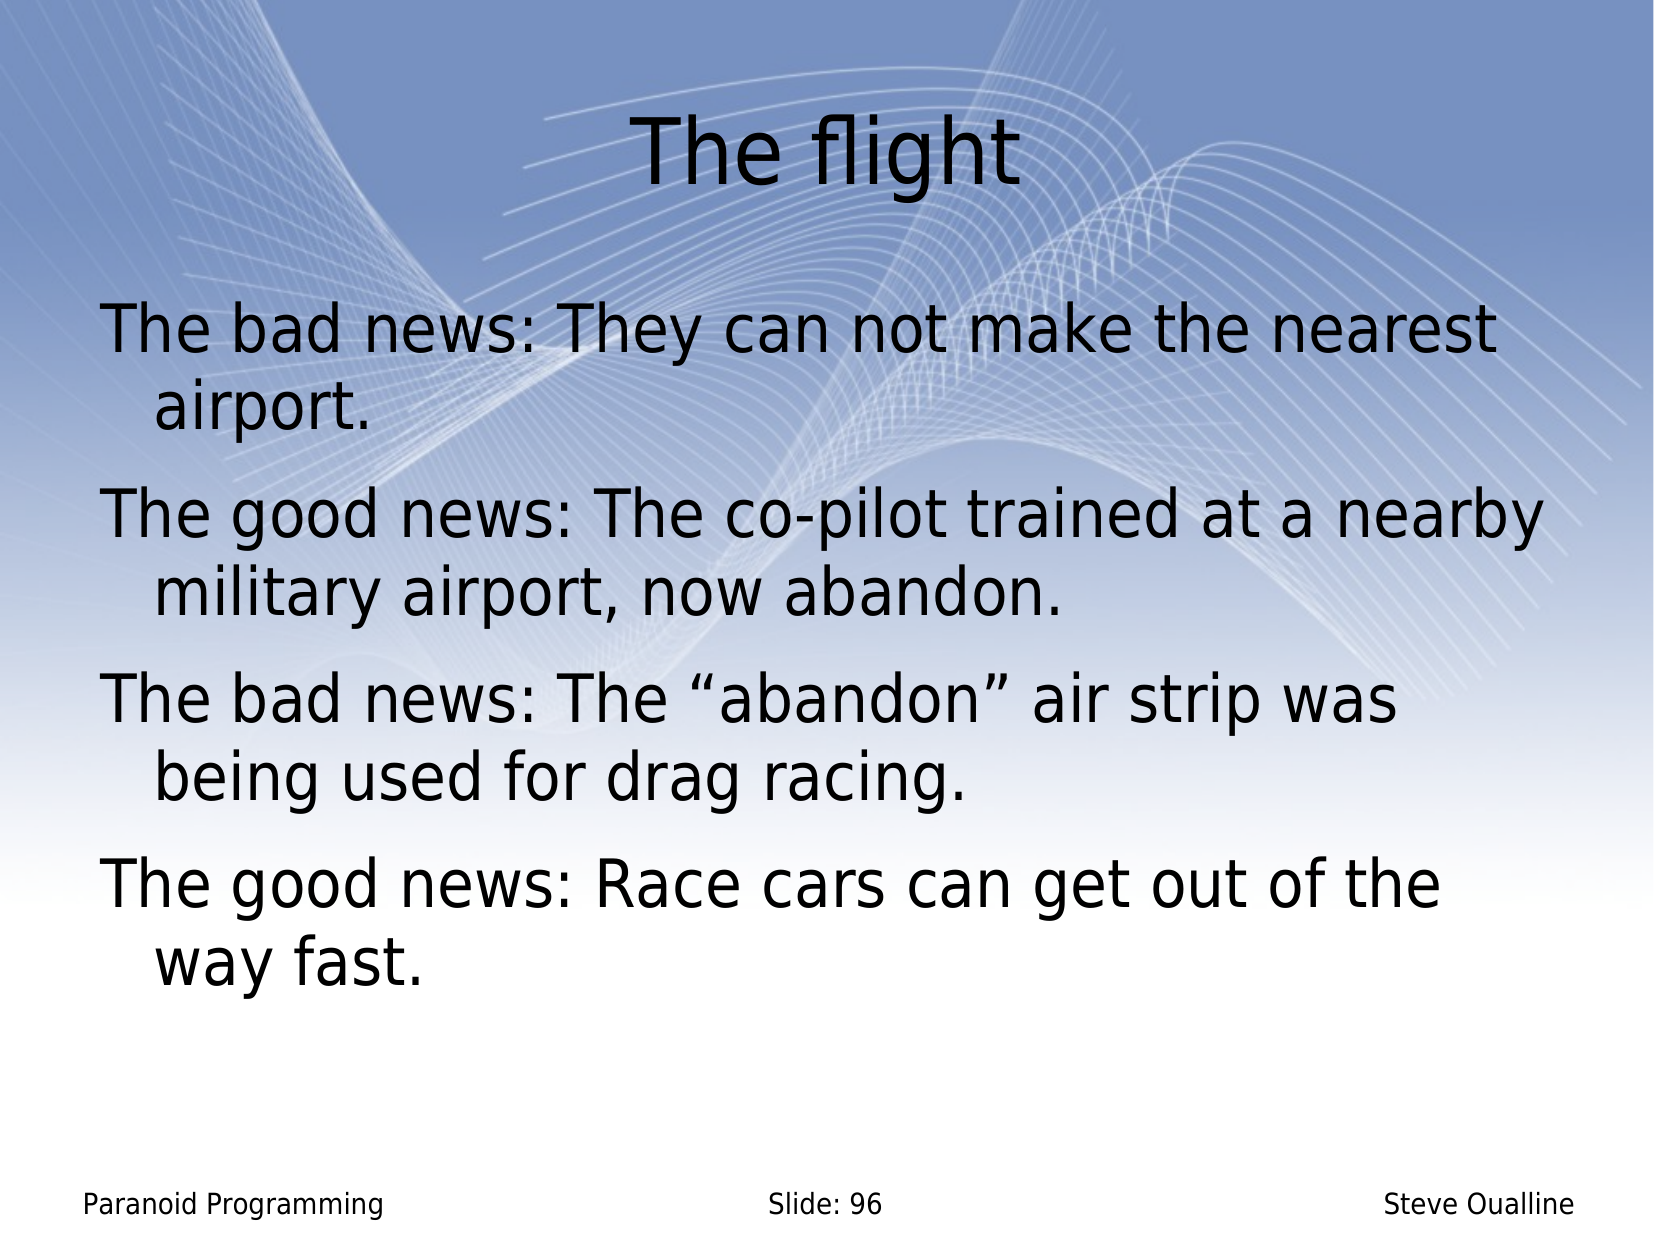

# The flight
The bad news: They can not make the nearest airport.
The good news: The co-pilot trained at a nearby military airport, now abandon.
The bad news: The “abandon” air strip was being used for drag racing.
The good news: Race cars can get out of the way fast.
Paranoid Programming
Steve Oualline
96